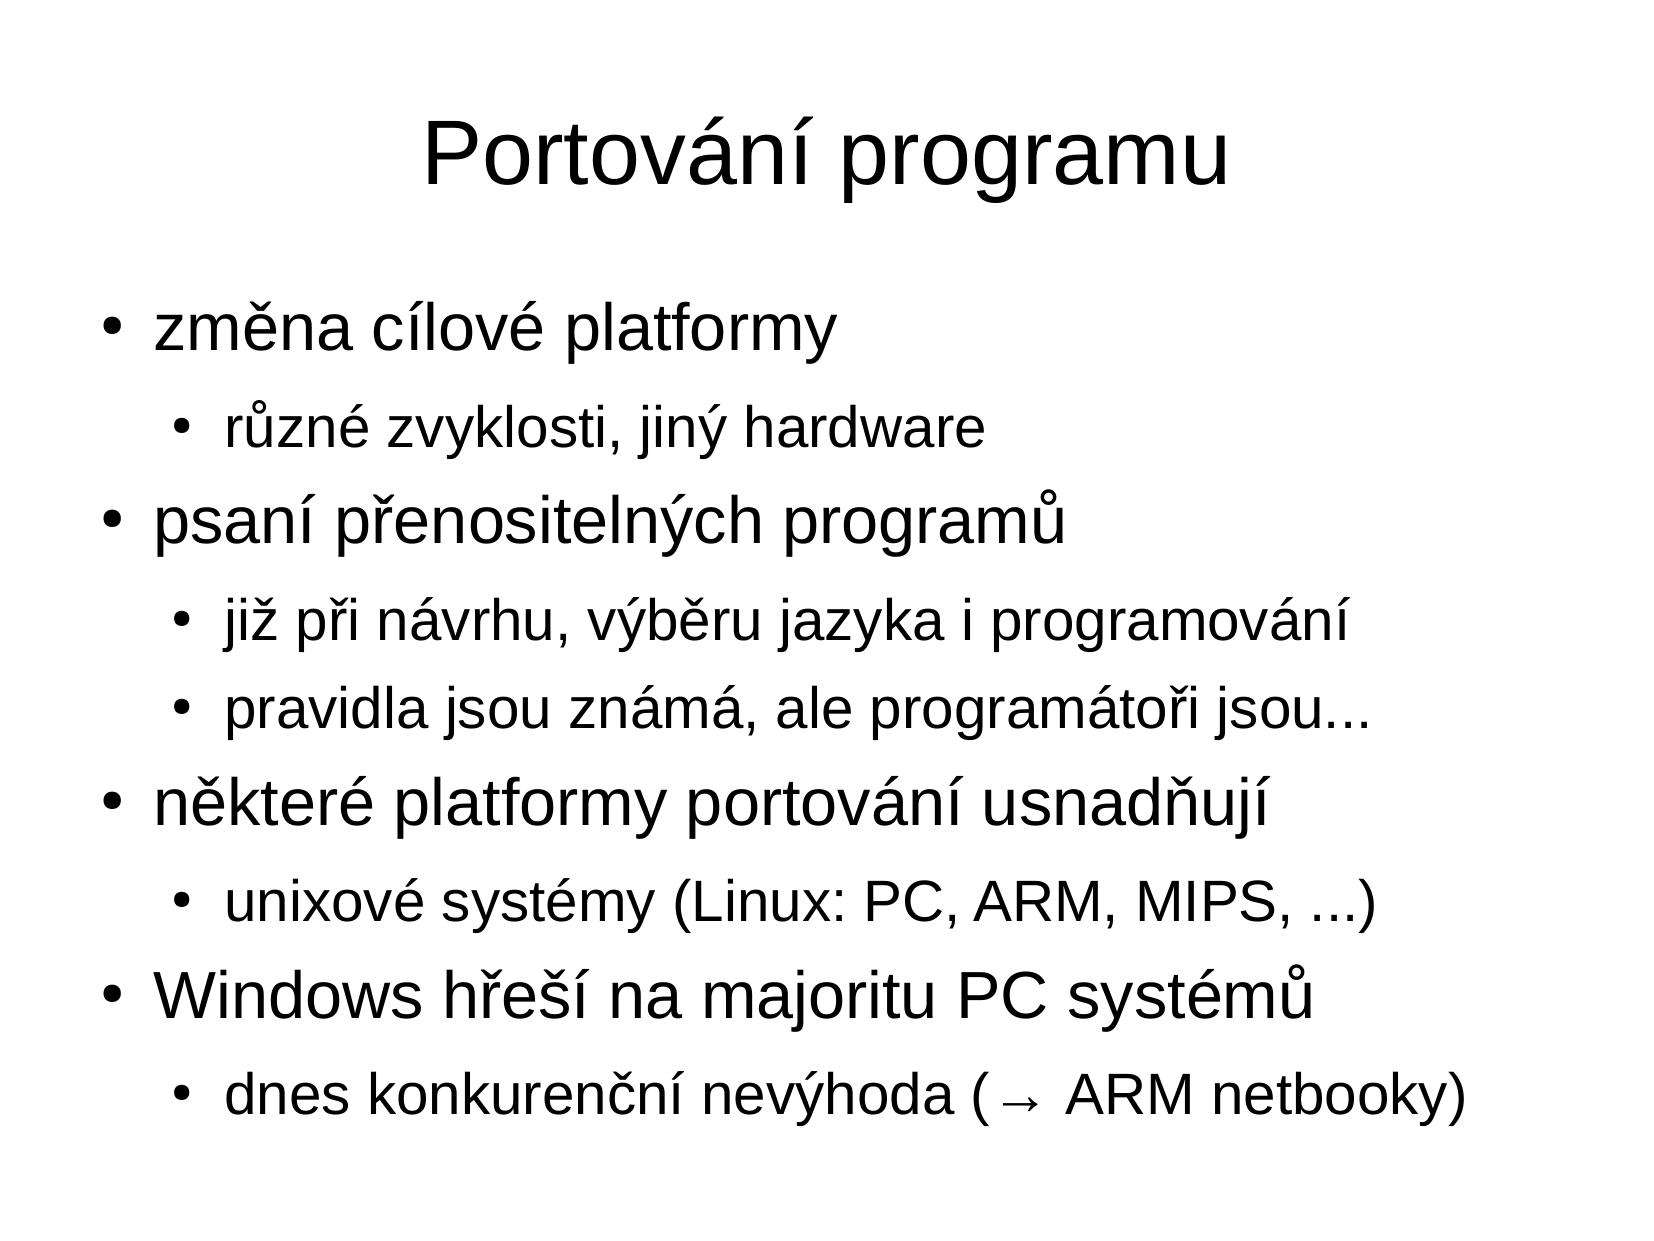

# Portování programu
změna cílové platformy
různé zvyklosti, jiný hardware
psaní přenositelných programů
již při návrhu, výběru jazyka i programování
pravidla jsou známá, ale programátoři jsou...
některé platformy portování usnadňují
unixové systémy (Linux: PC, ARM, MIPS, ...)
Windows hřeší na majoritu PC systémů
dnes konkurenční nevýhoda (→ ARM netbooky)